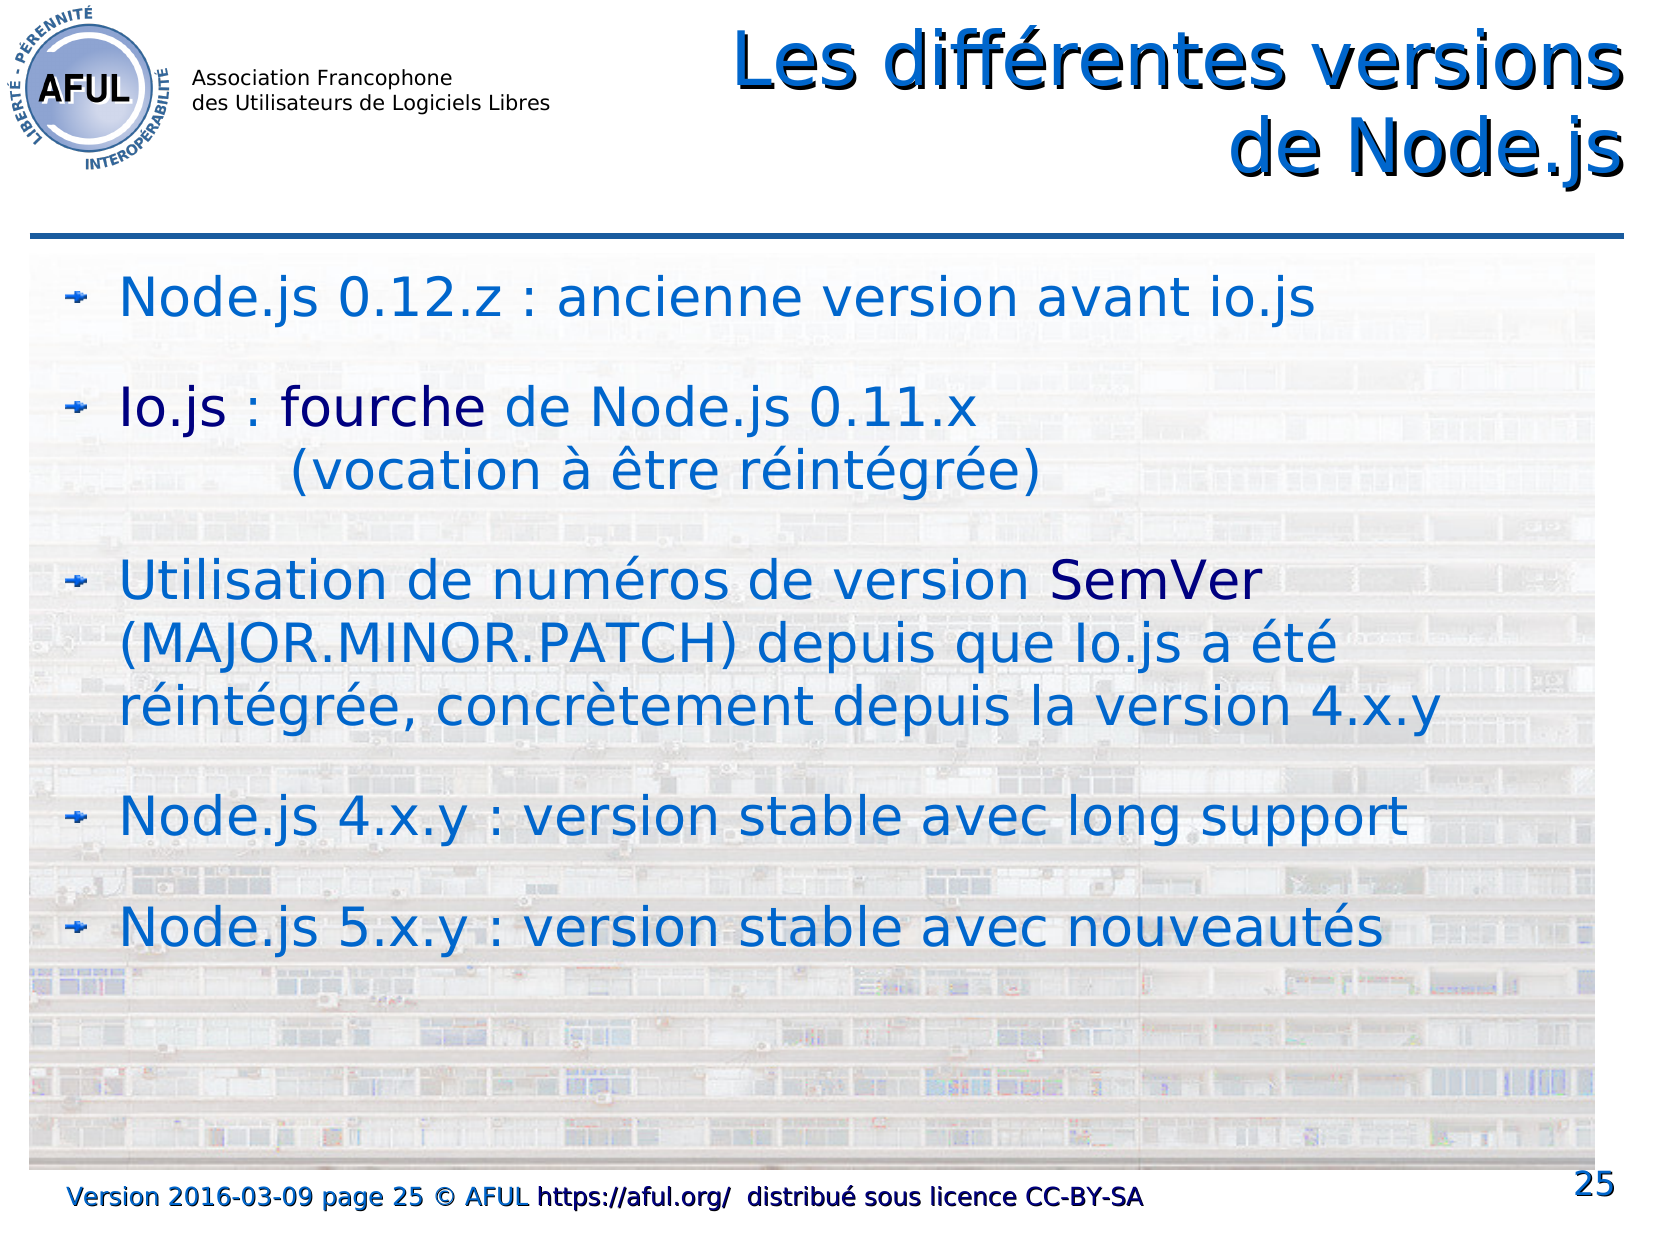

# Les différentes versions de Node.js
Node.js 0.12.z : ancienne version avant io.js
Io.js : fourche de Node.js 0.11.x
 (vocation à être réintégrée)
Utilisation de numéros de version SemVer (MAJOR.MINOR.PATCH) depuis que Io.js a été réintégrée, concrètement depuis la version 4.x.y
Node.js 4.x.y : version stable avec long support
Node.js 5.x.y : version stable avec nouveautés